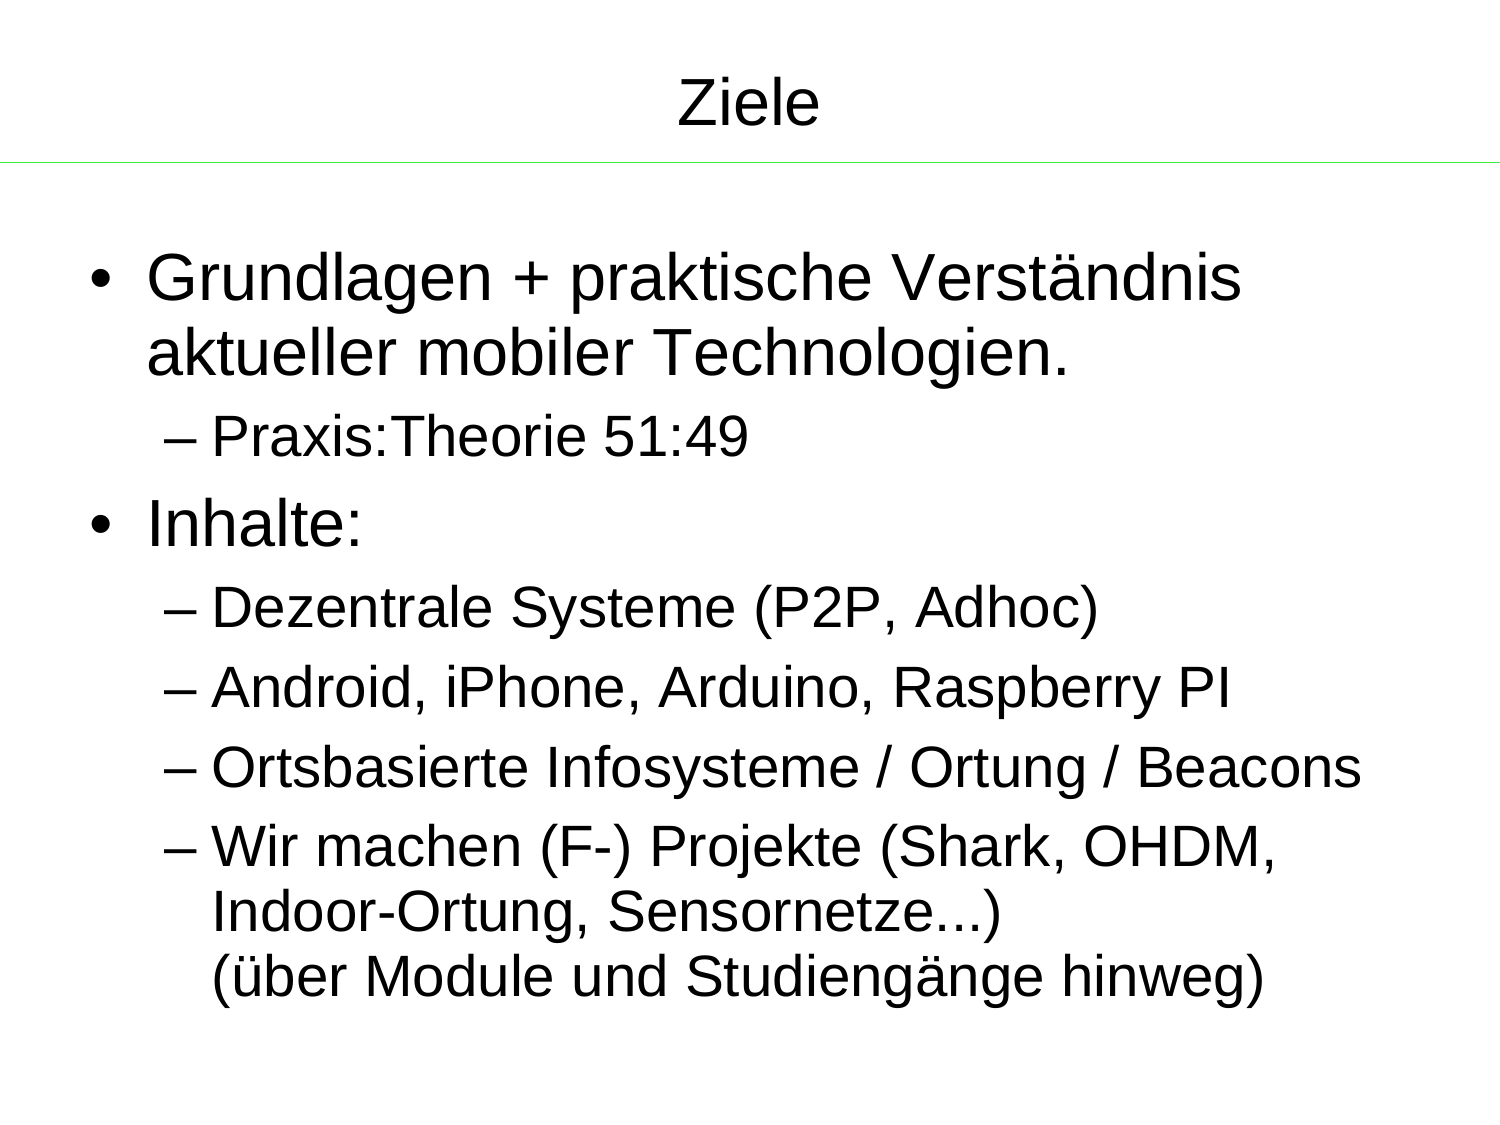

# Ziele
Grundlagen + praktische Verständnis aktueller mobiler Technologien.
Praxis:Theorie 51:49
Inhalte:
Dezentrale Systeme (P2P, Adhoc)
Android, iPhone, Arduino, Raspberry PI
Ortsbasierte Infosysteme / Ortung / Beacons
Wir machen (F-) Projekte (Shark, OHDM, Indoor-Ortung, Sensornetze...)
(über Module und Studiengänge hinweg)